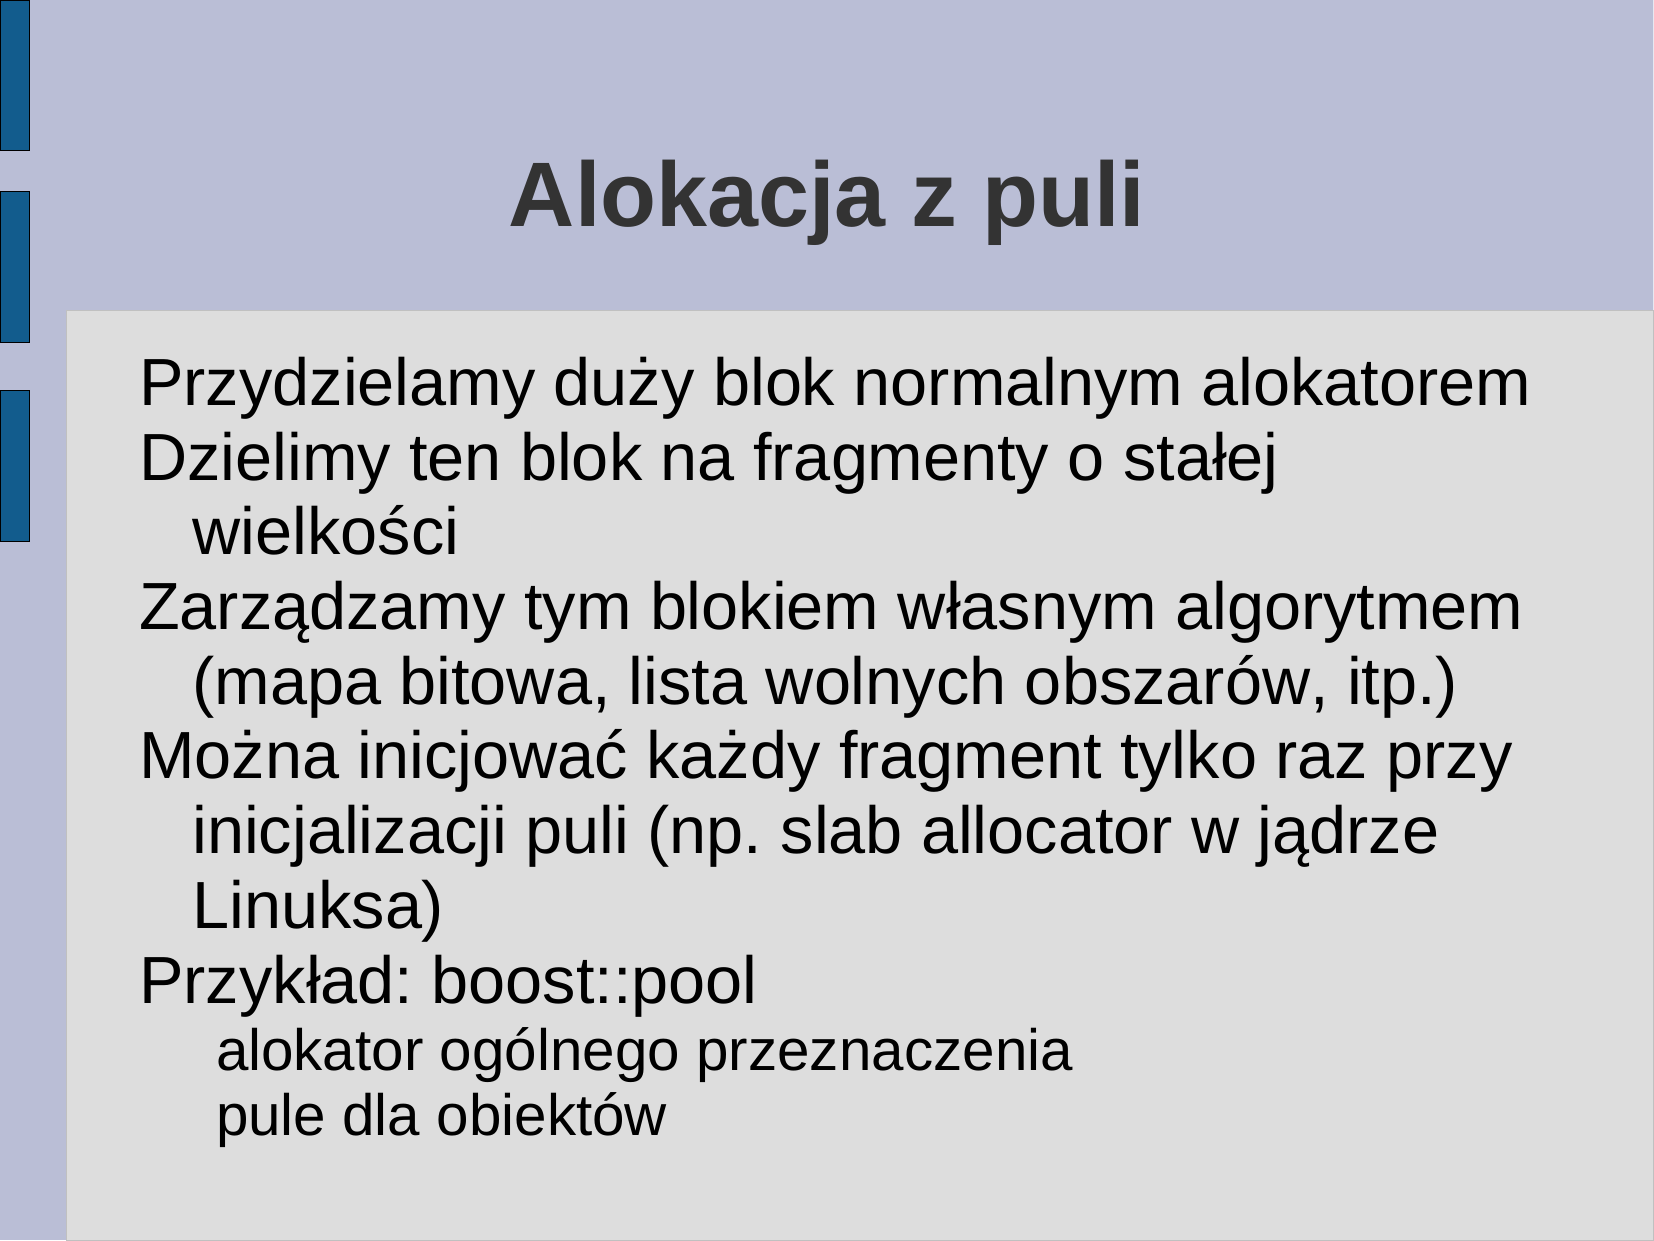

# Alokacja z puli
Przydzielamy duży blok normalnym alokatorem
Dzielimy ten blok na fragmenty o stałej wielkości
Zarządzamy tym blokiem własnym algorytmem (mapa bitowa, lista wolnych obszarów, itp.)
Można inicjować każdy fragment tylko raz przy inicjalizacji puli (np. slab allocator w jądrze Linuksa)
Przykład: boost::pool
alokator ogólnego przeznaczenia
pule dla obiektów